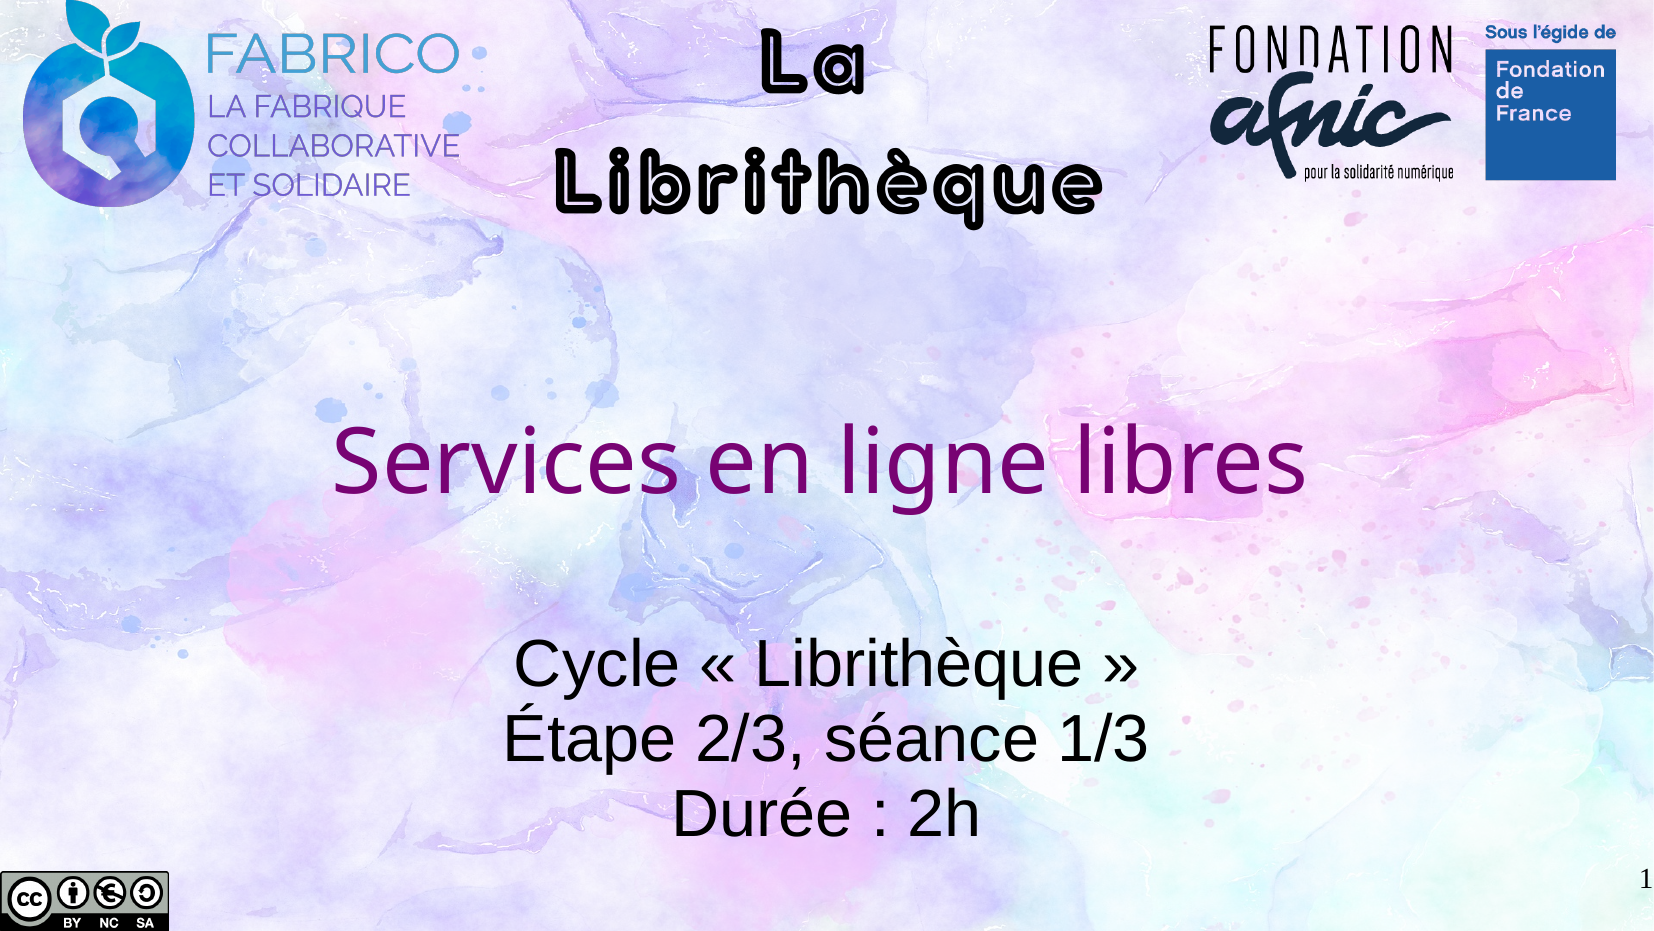

# Services en ligne libres
Cycle « Librithèque »
Étape 2/3, séance 1/3
Durée : 2h
1